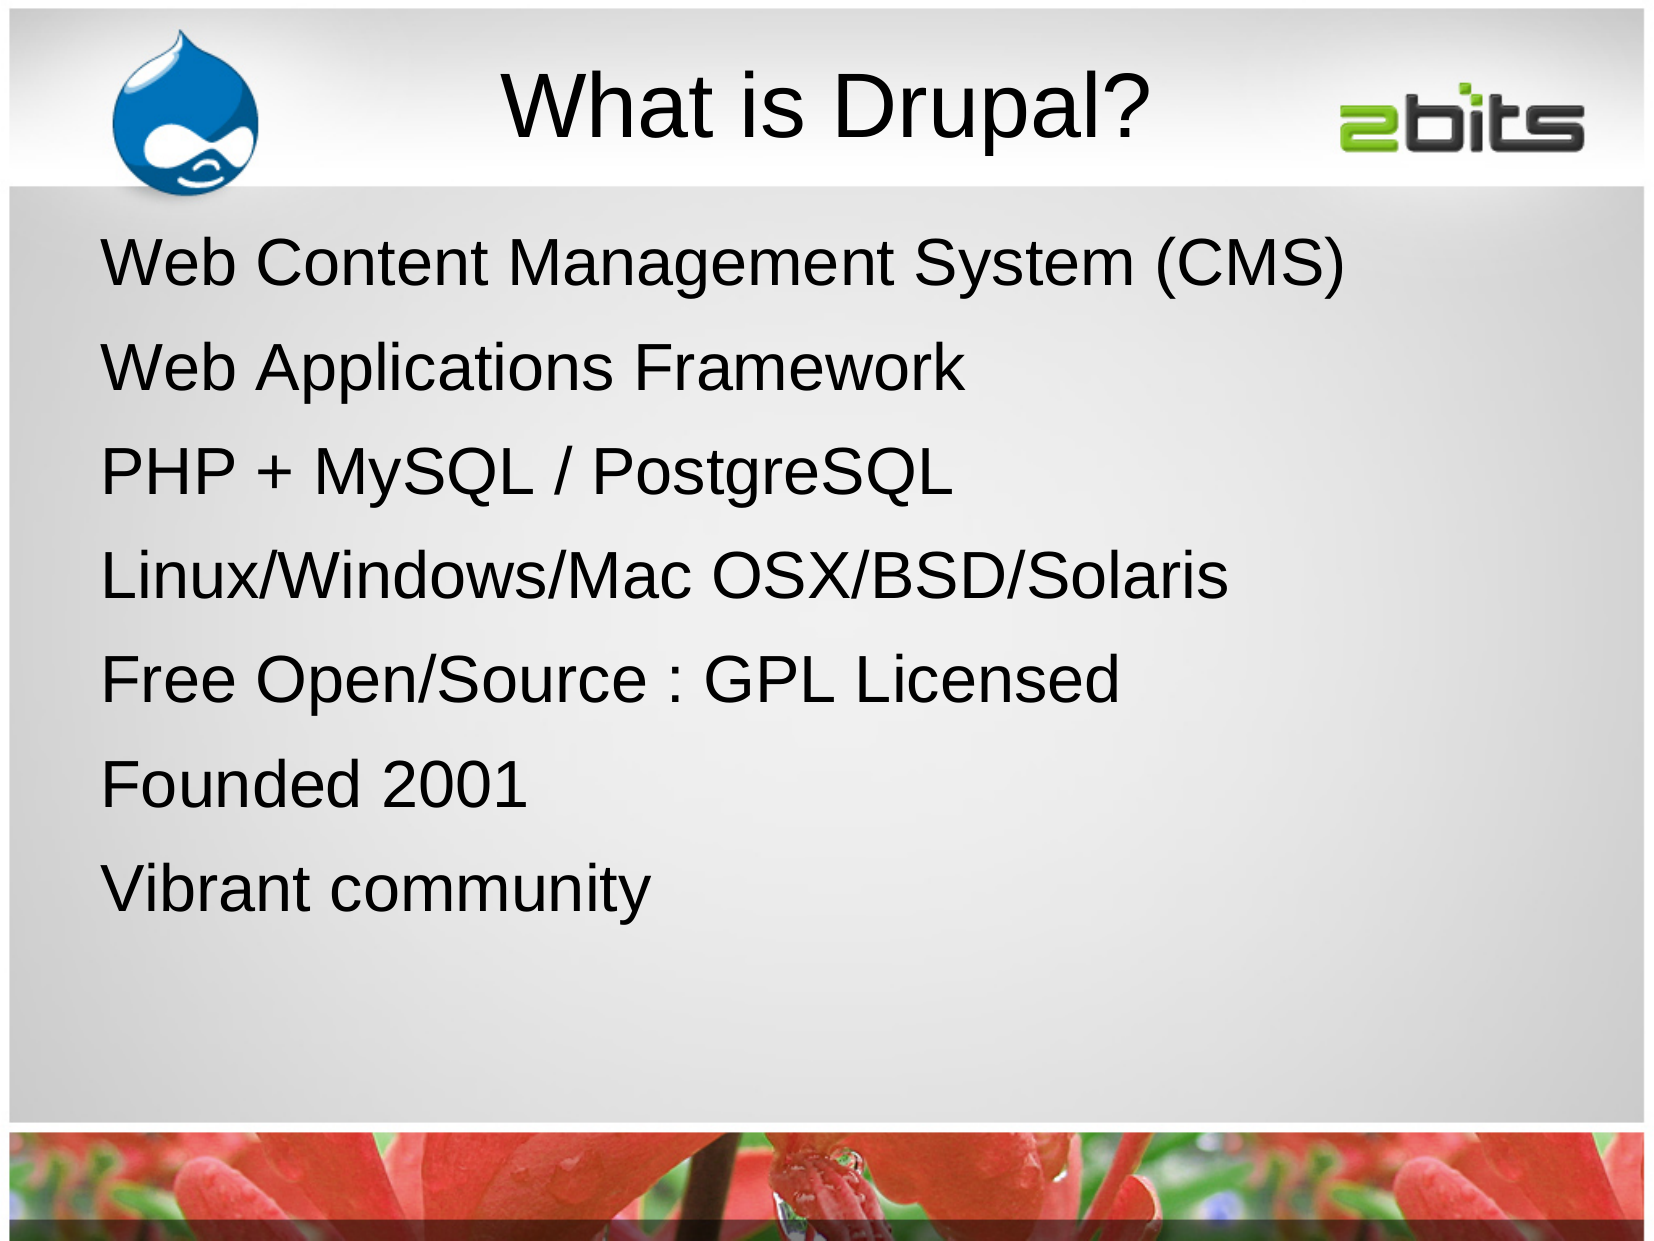

# What is Drupal?
Web Content Management System (CMS)
Web Applications Framework
PHP + MySQL / PostgreSQL
Linux/Windows/Mac OSX/BSD/Solaris
Free Open/Source : GPL Licensed
Founded 2001
Vibrant community